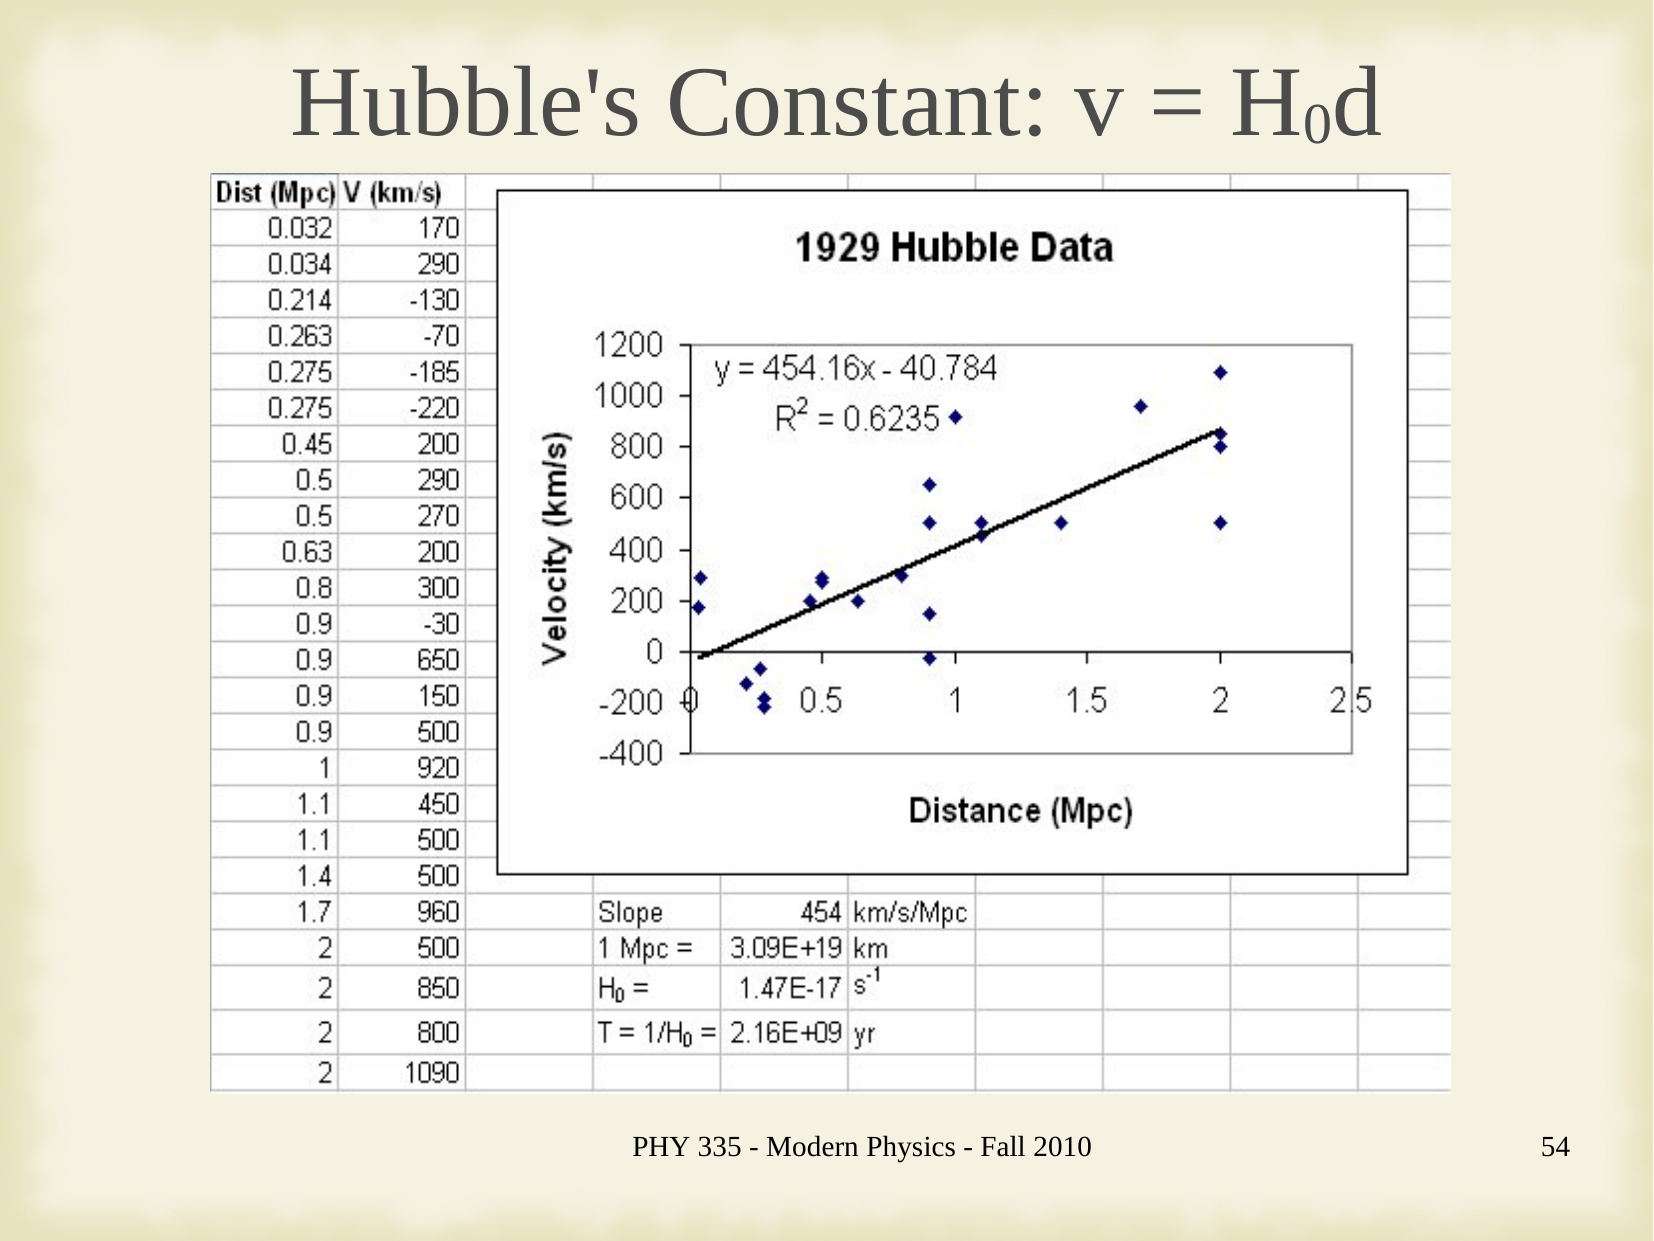

Hubble's Constant: v = H0d
PHY 335 - Modern Physics - Fall 2010
54